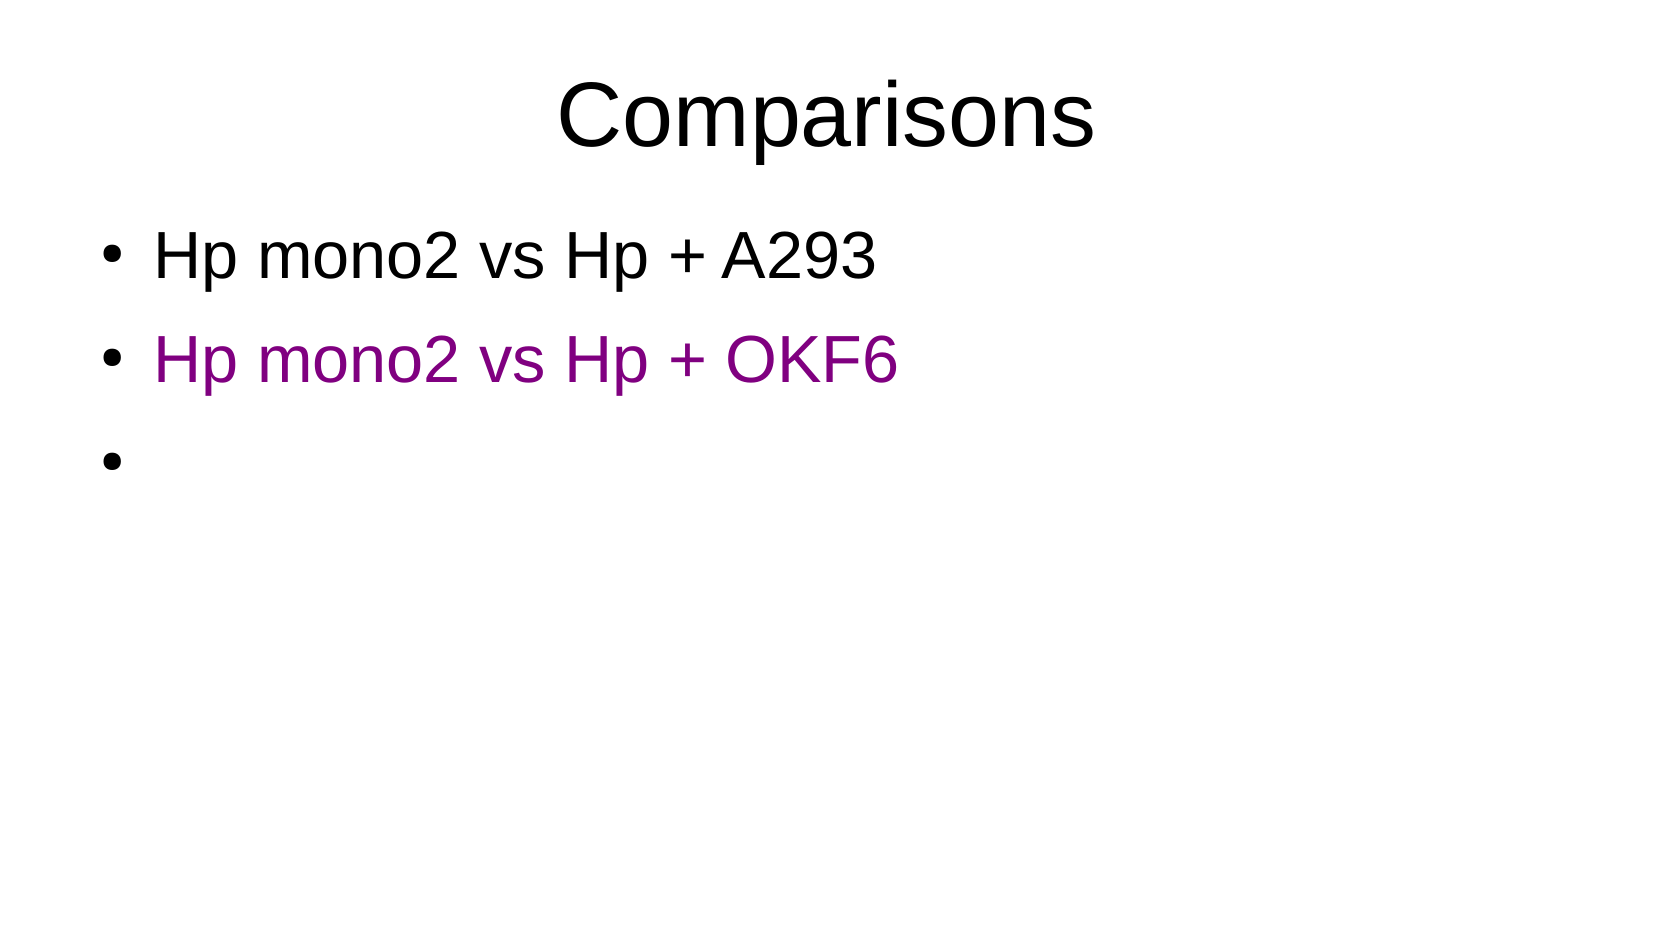

# Comparisons
Hp mono2 vs Hp + A293
Hp mono2 vs Hp + OKF6